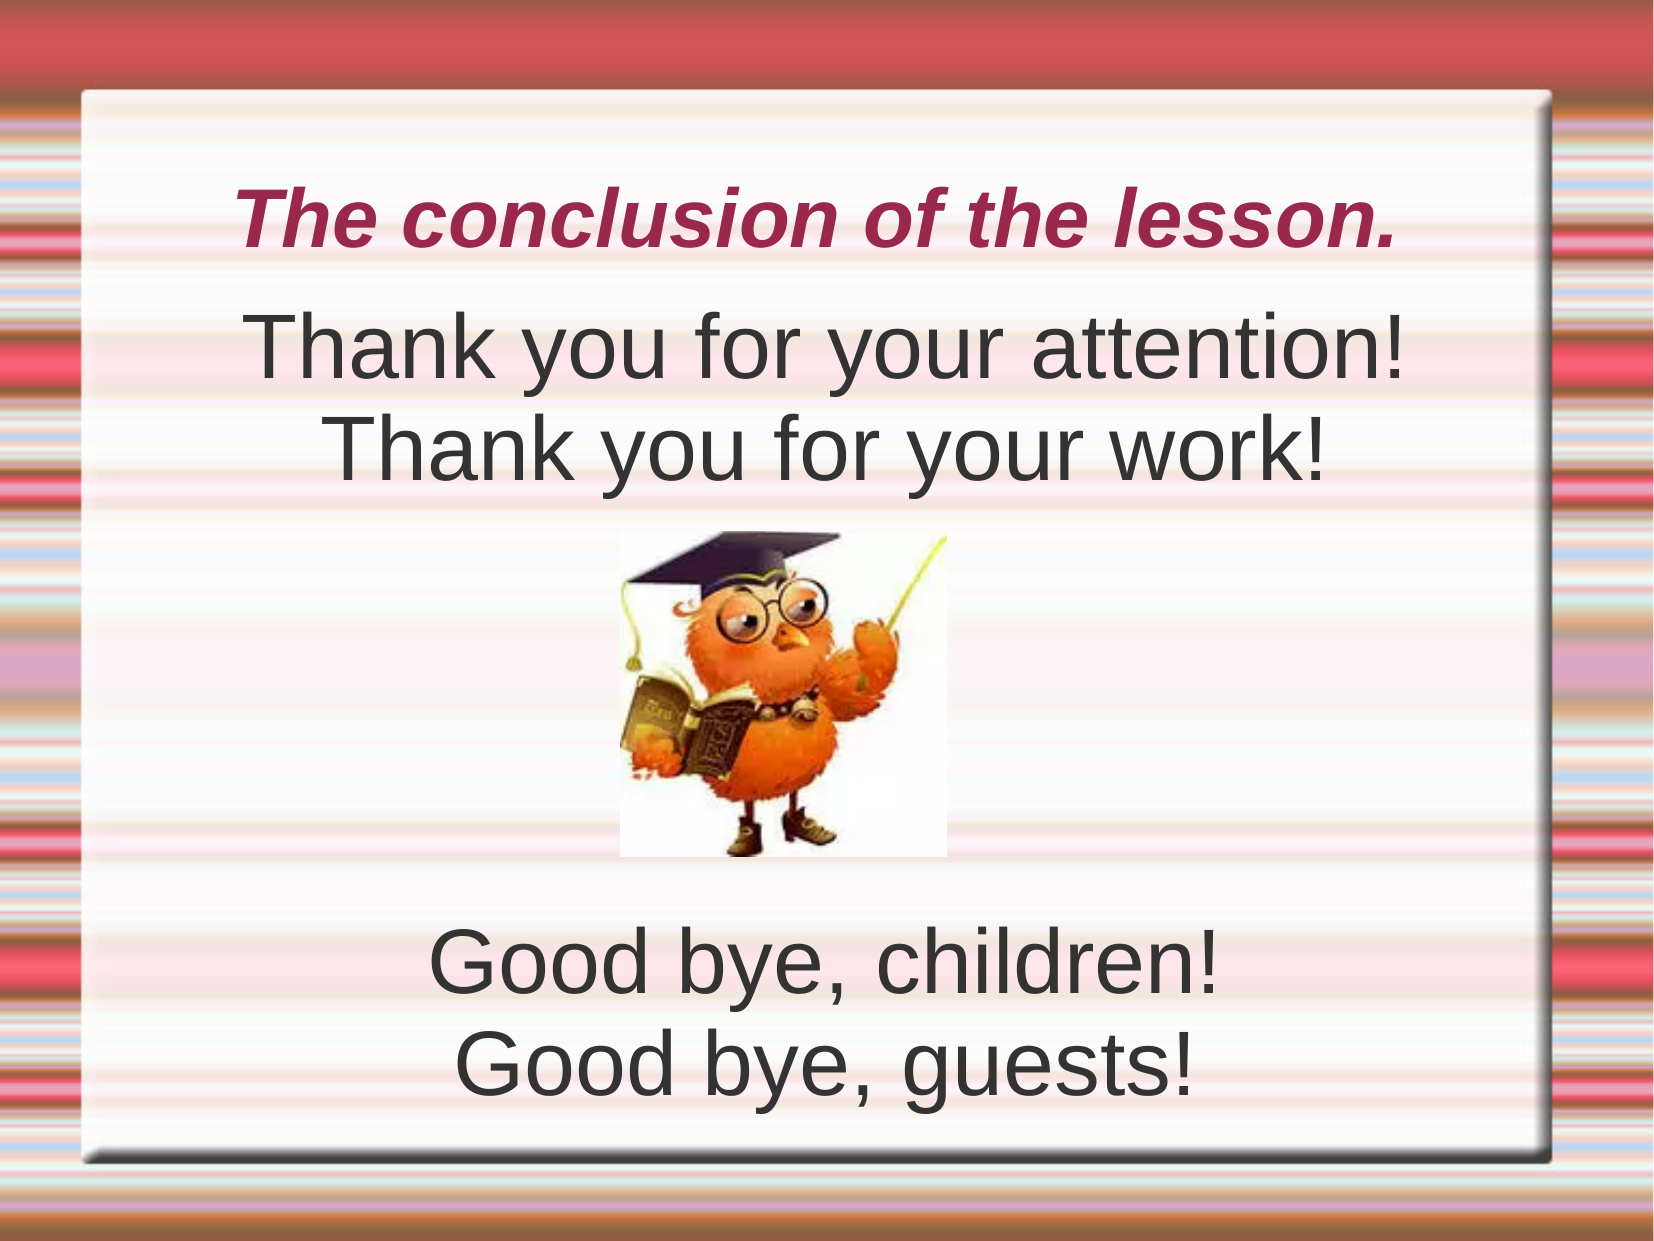

# The conclusion of the lesson.
Thank you for your attention!
Thank you for your work!
Good bye, children!
Good bye, guests!